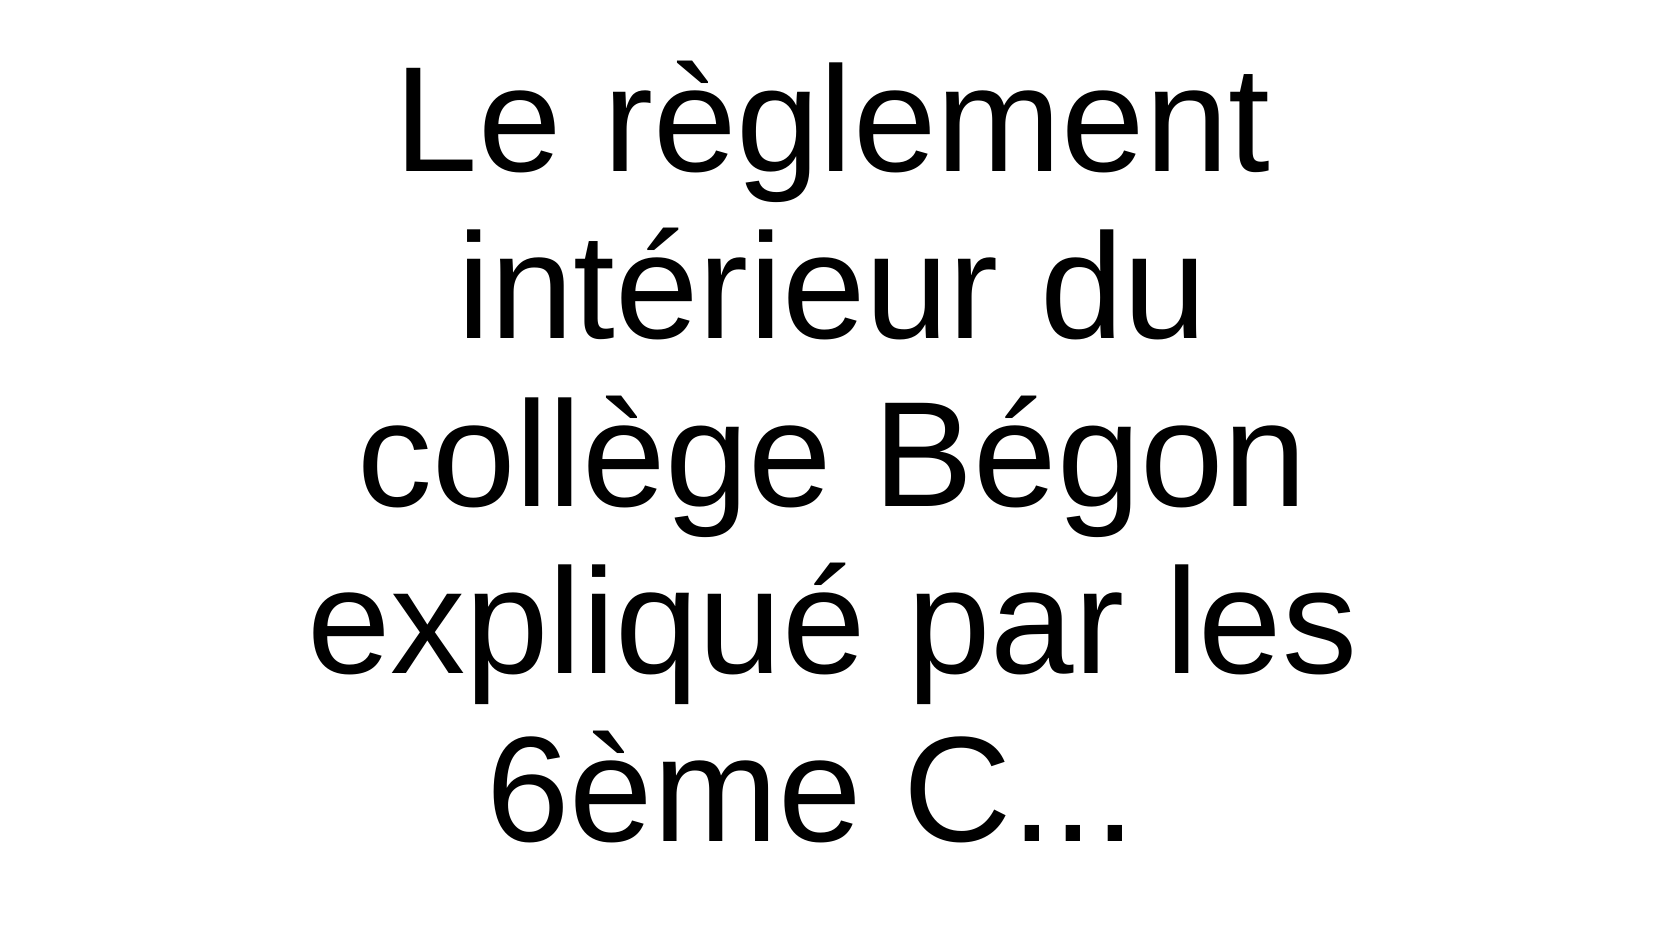

# Le règlement intérieur du collège Bégon expliqué par les 6ème C...